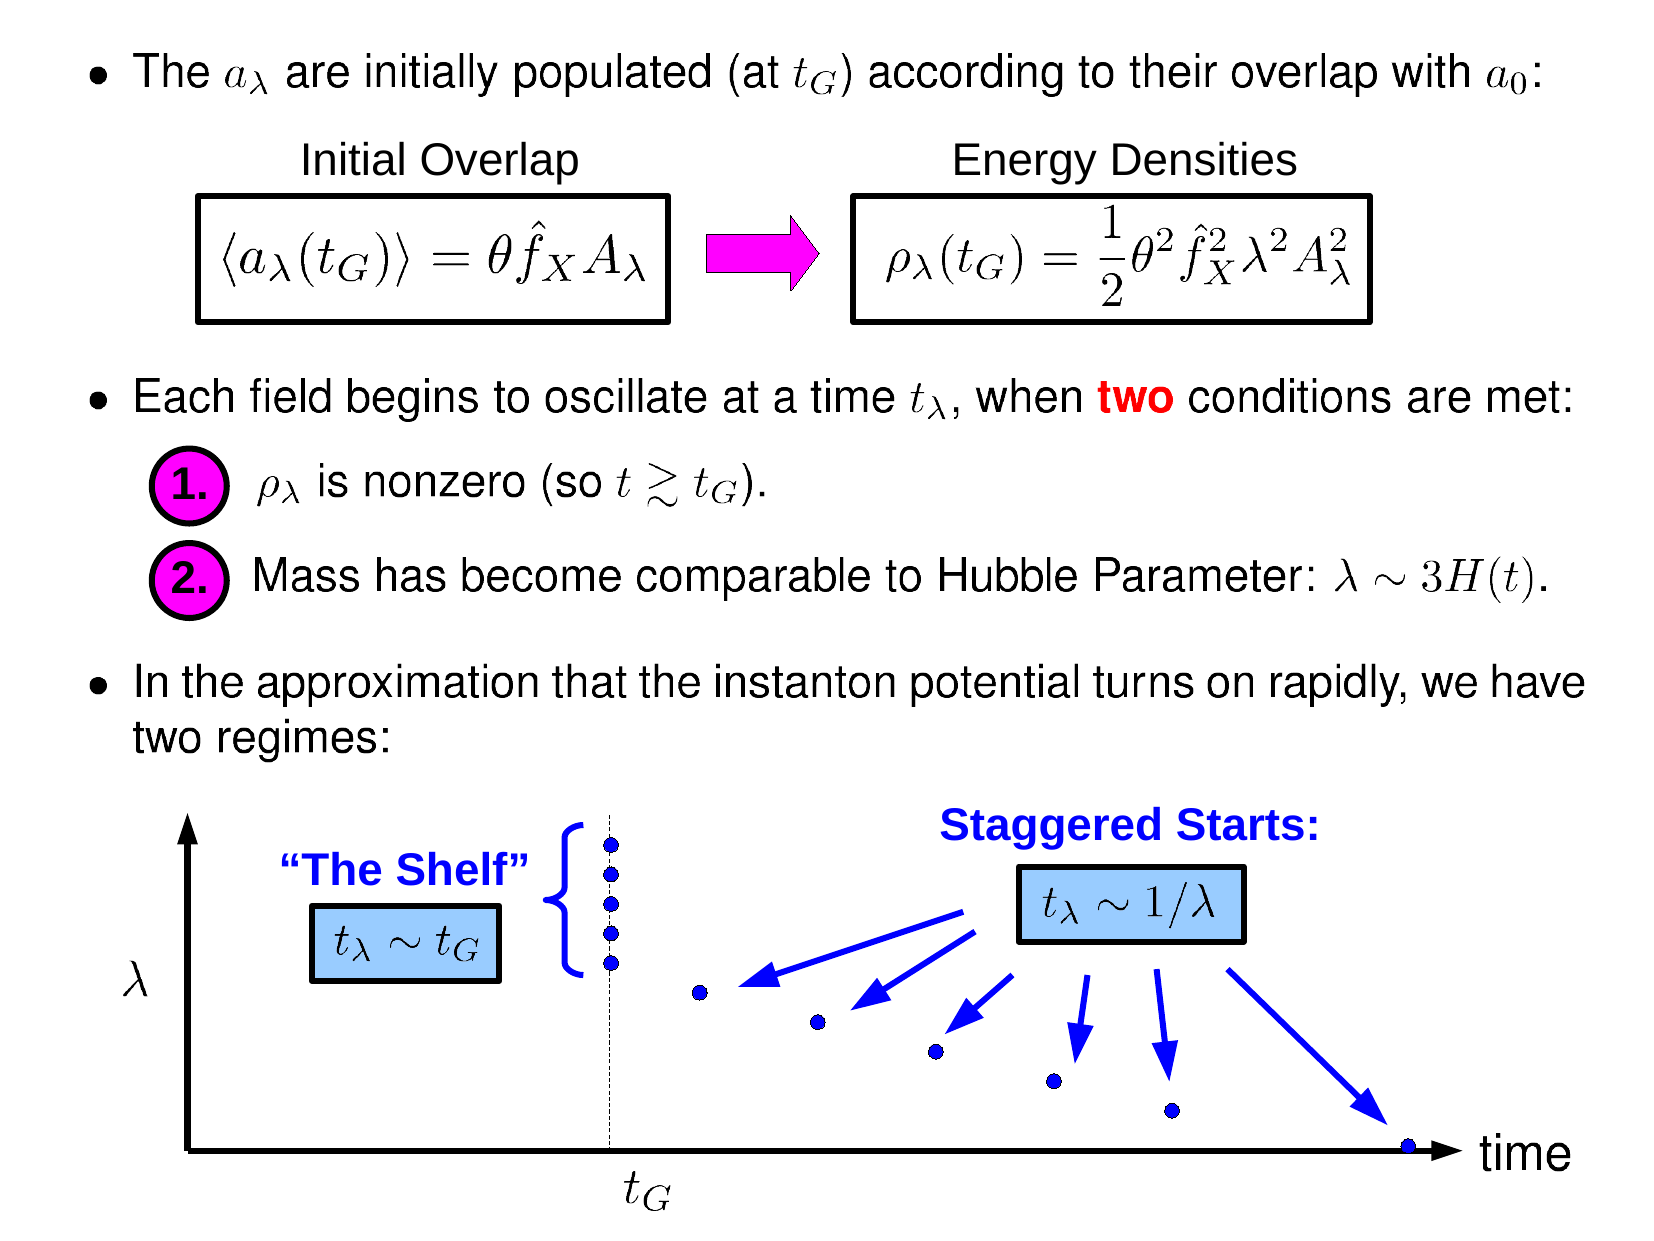

Energy Densities
Initial Overlap
1.
2.
Staggered Starts:
“The Shelf”